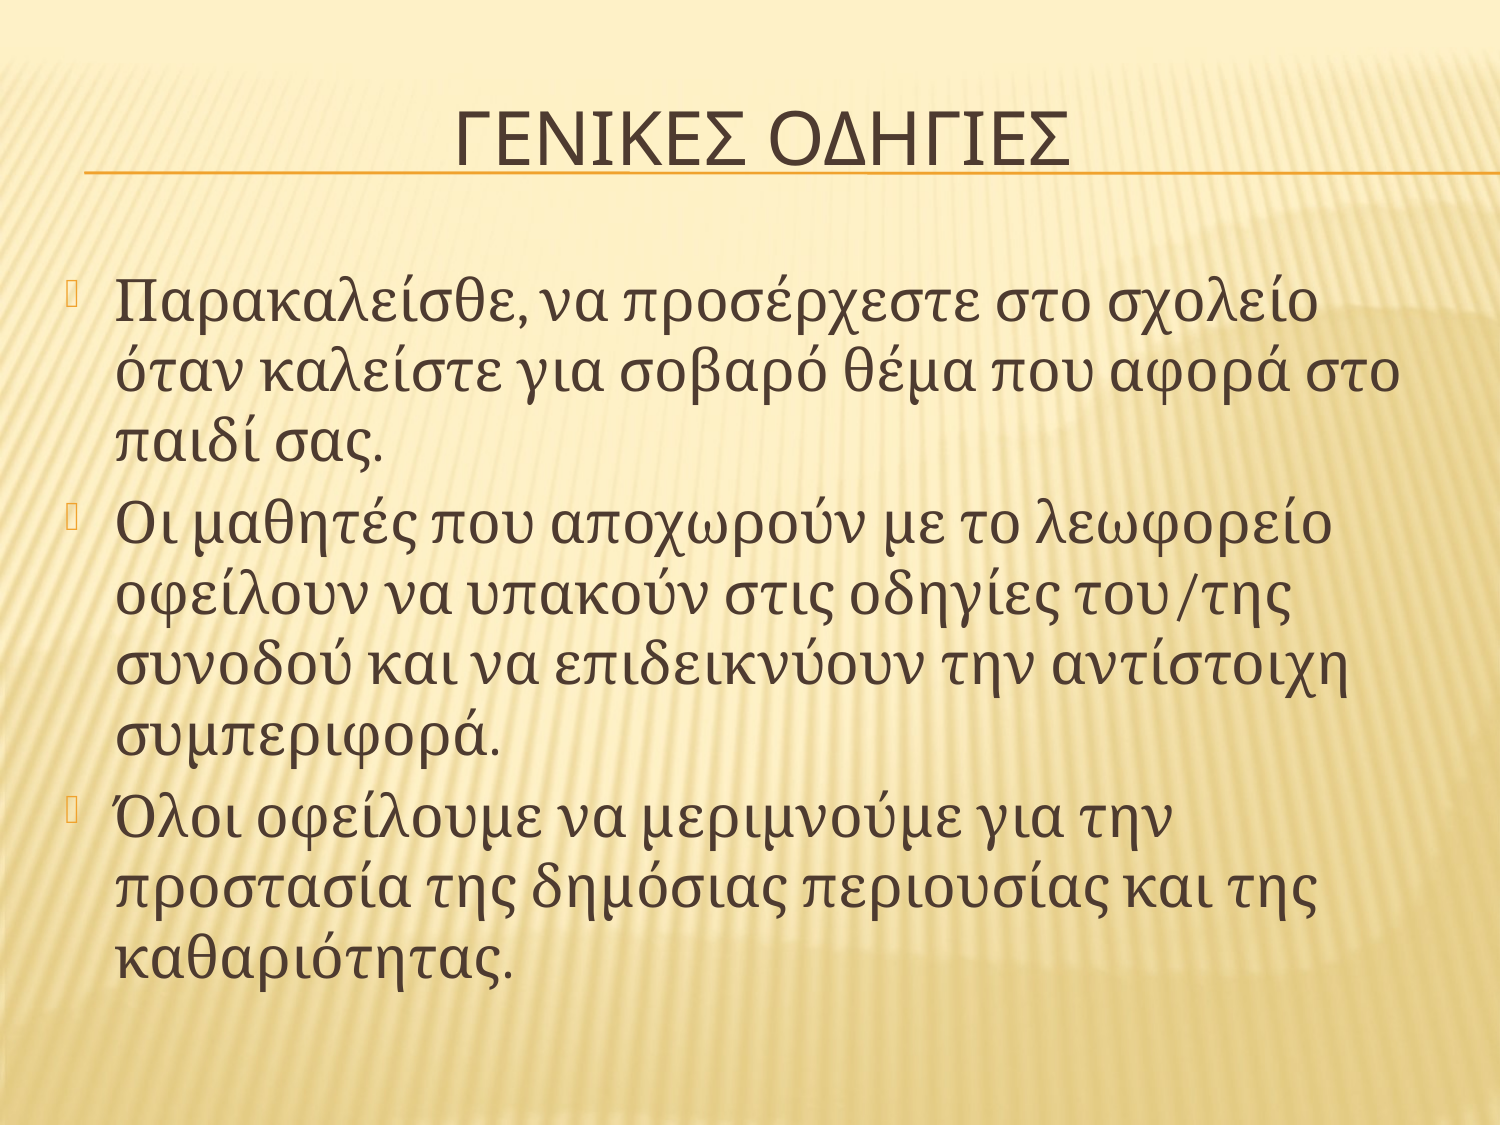

# Γενικεσ οδηγιεσ
Παρακαλείσθε, να προσέρχεστε στο σχολείο όταν καλείστε για σοβαρό θέμα που αφορά στο παιδί σας.
Οι μαθητές που αποχωρούν με το λεωφορείο οφείλουν να υπακούν στις οδηγίες του/της συνοδού και να επιδεικνύουν την αντίστοιχη συμπεριφορά.
Όλοι οφείλουμε να μεριμνούμε για την προστασία της δημόσιας περιουσίας και της καθαριότητας.